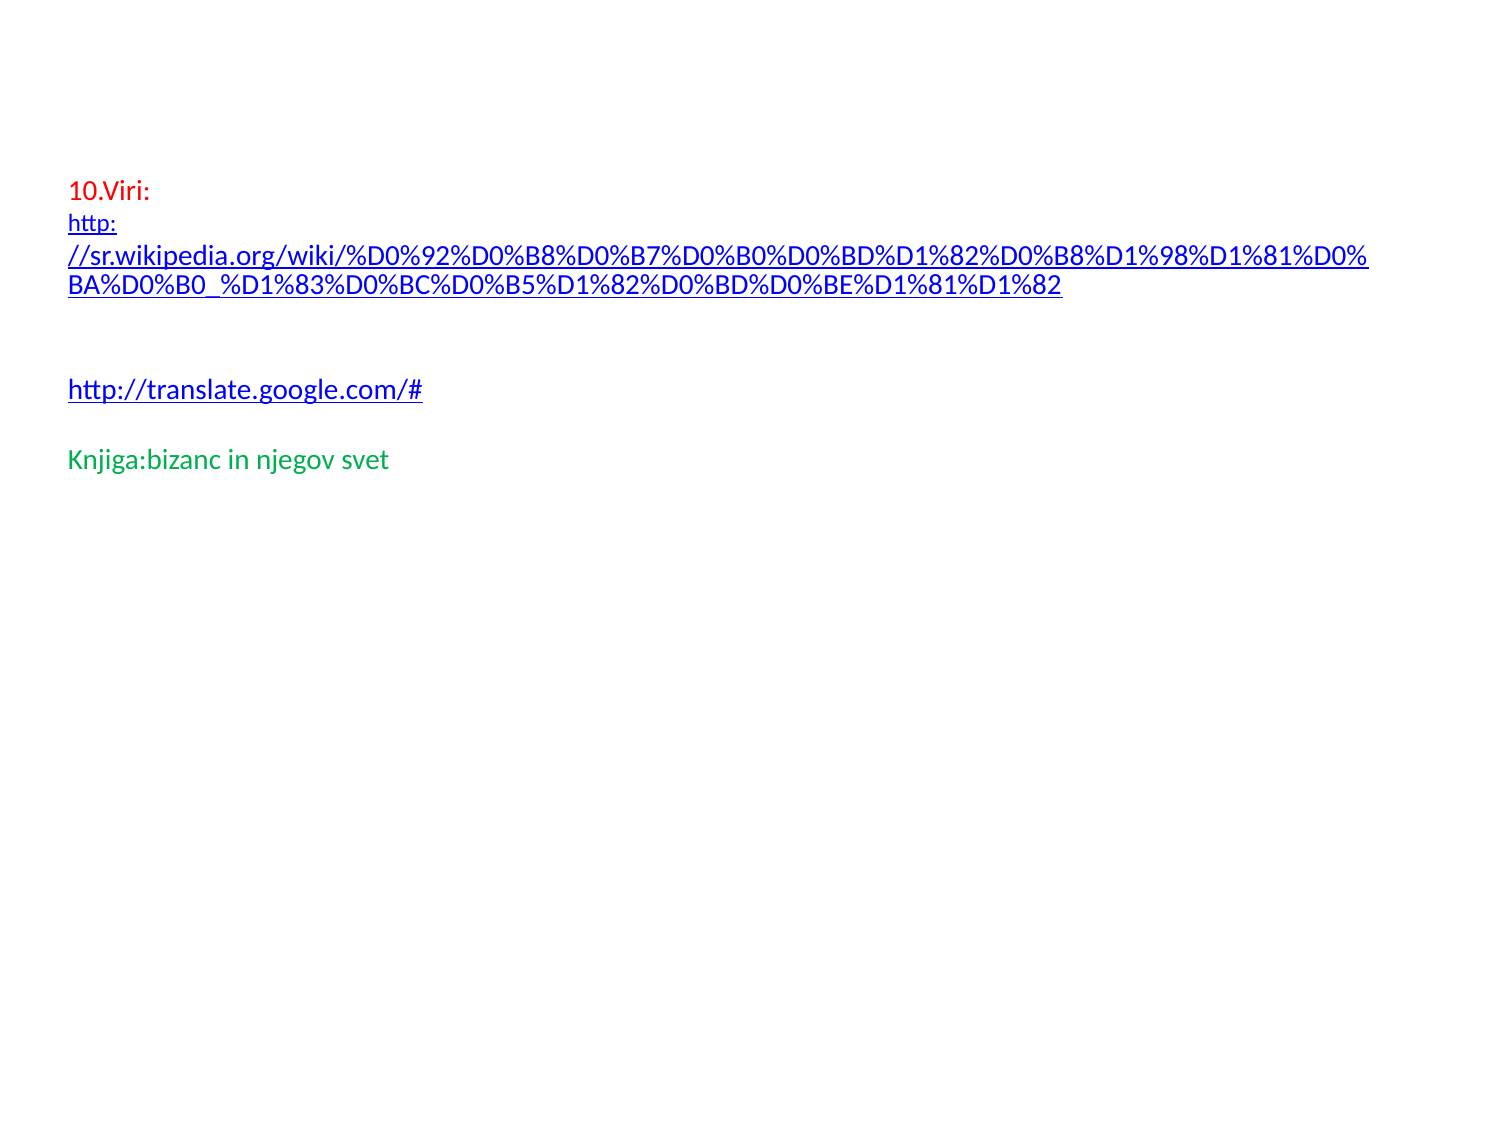

10.Viri:
http://sr.wikipedia.org/wiki/%D0%92%D0%B8%D0%B7%D0%B0%D0%BD%D1%82%D0%B8%D1%98%D1%81%D0%BA%D0%B0_%D1%83%D0%BC%D0%B5%D1%82%D0%BD%D0%BE%D1%81%D1%82
http://translate.google.com/#
Knjiga:bizanc in njegov svet